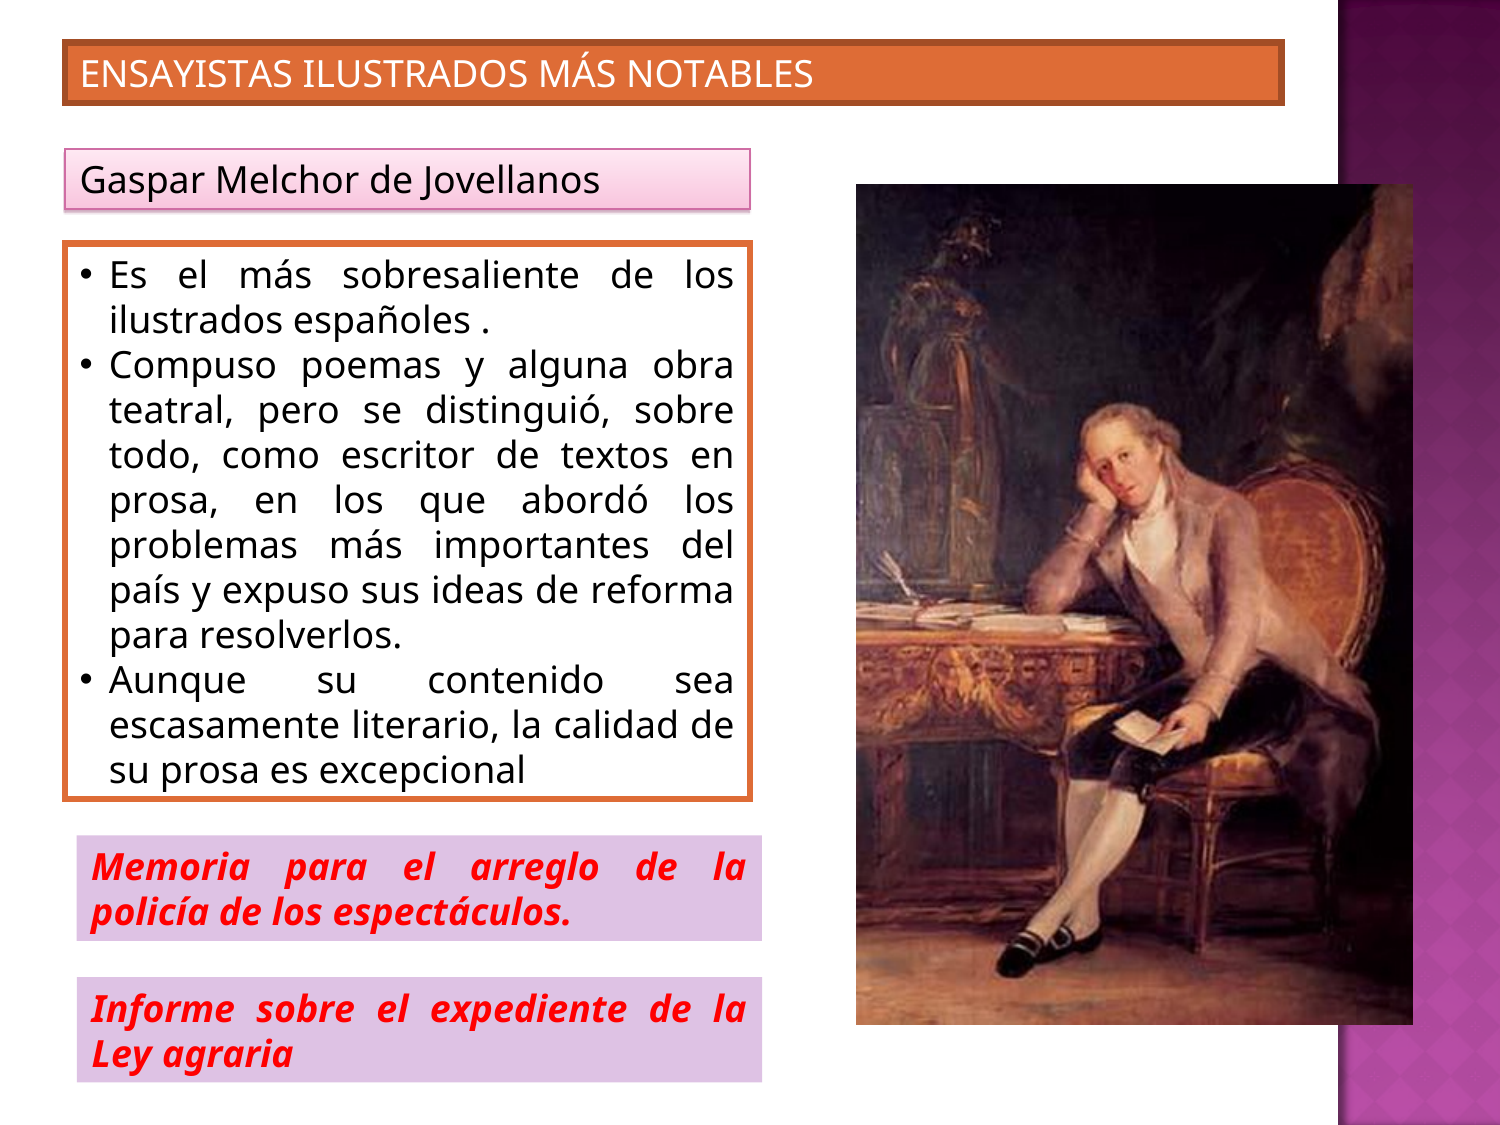

ENSAYISTAS ILUSTRADOS MÁS NOTABLES
Gaspar Melchor de Jovellanos
Es el más sobresaliente de los ilustrados españoles .
Compuso poemas y alguna obra teatral, pero se distinguió, sobre todo, como escritor de textos en prosa, en los que abordó los problemas más importantes del país y expuso sus ideas de reforma para resolverlos.
Aunque su contenido sea escasamente literario, la calidad de su prosa es excepcional
Memoria para el arreglo de la policía de los espectáculos.
Informe sobre el expediente de la Ley agraria